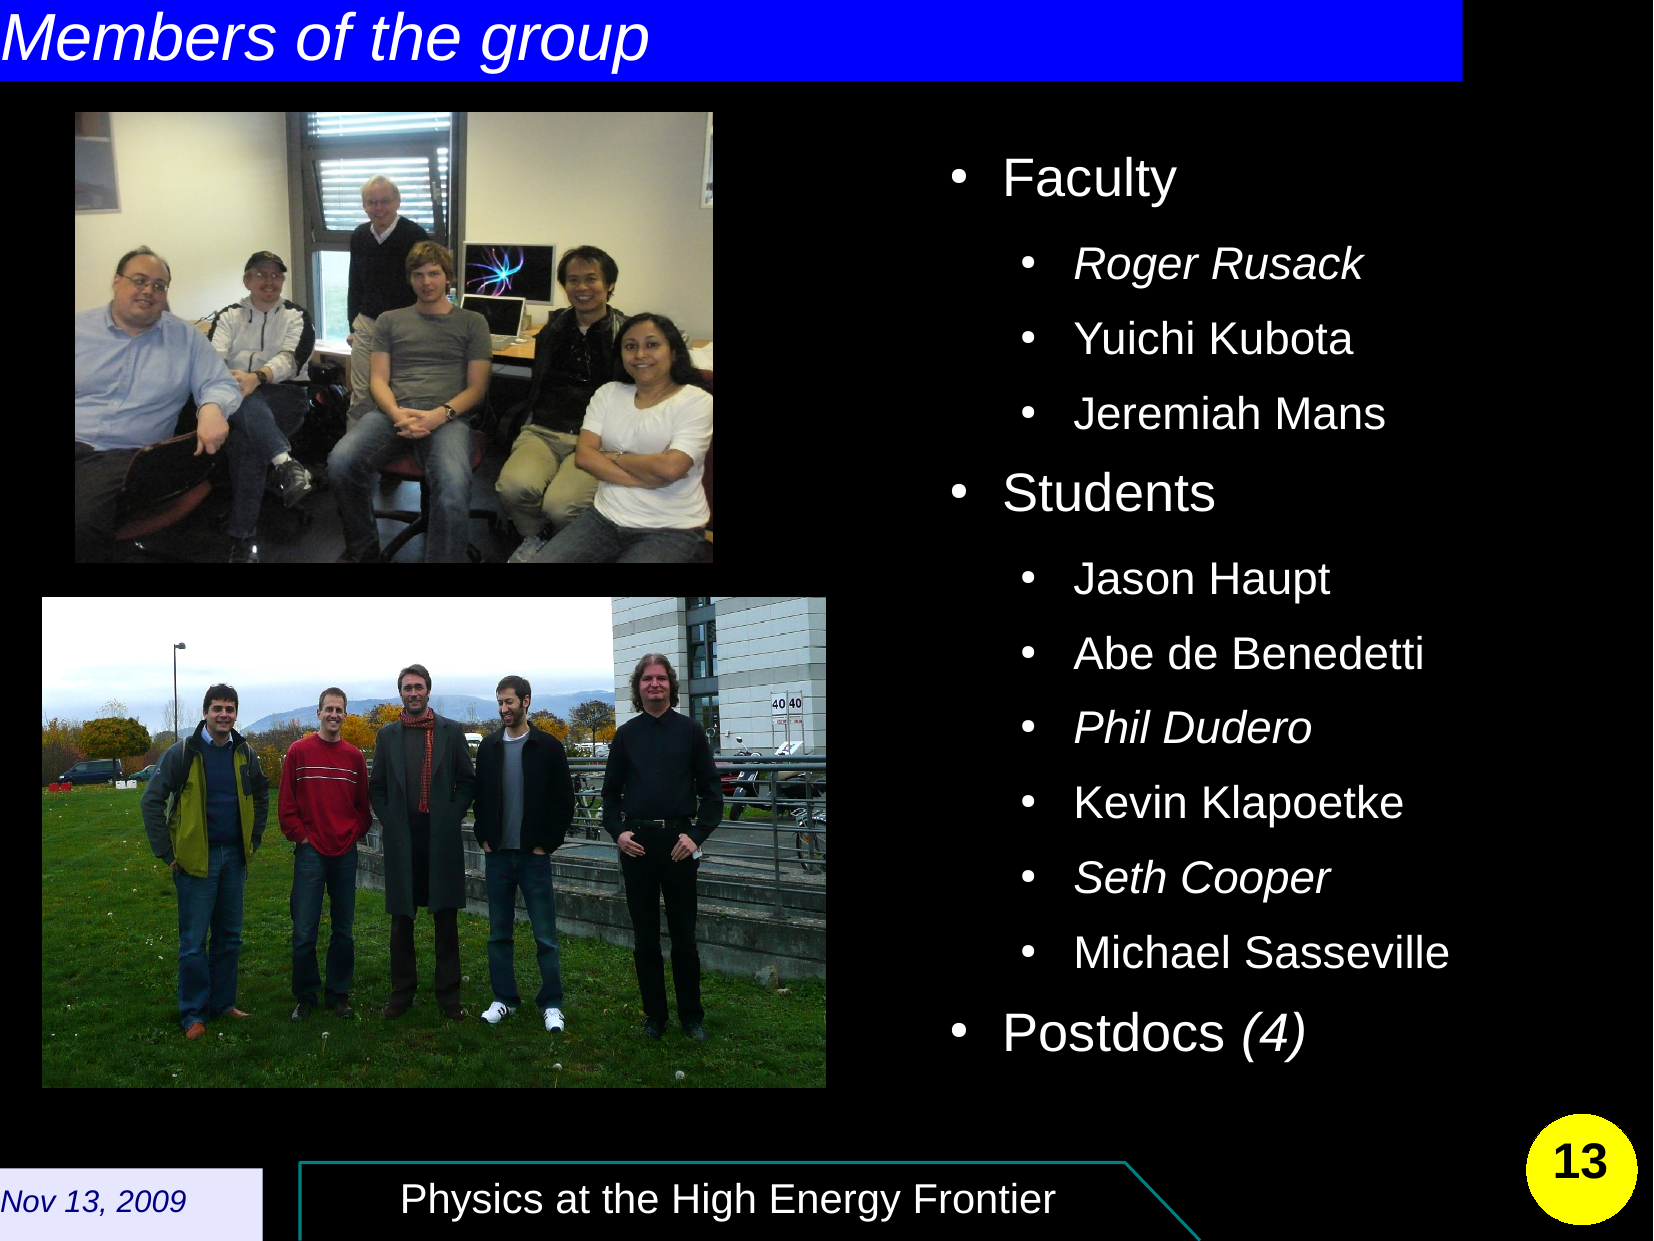

# Members of the group
Faculty
Roger Rusack
Yuichi Kubota
Jeremiah Mans
Students
Jason Haupt
Abe de Benedetti
Phil Dudero
Kevin Klapoetke
Seth Cooper
Michael Sasseville
Postdocs (4)
13
Physics at the High Energy Frontier
Nov 13, 2009